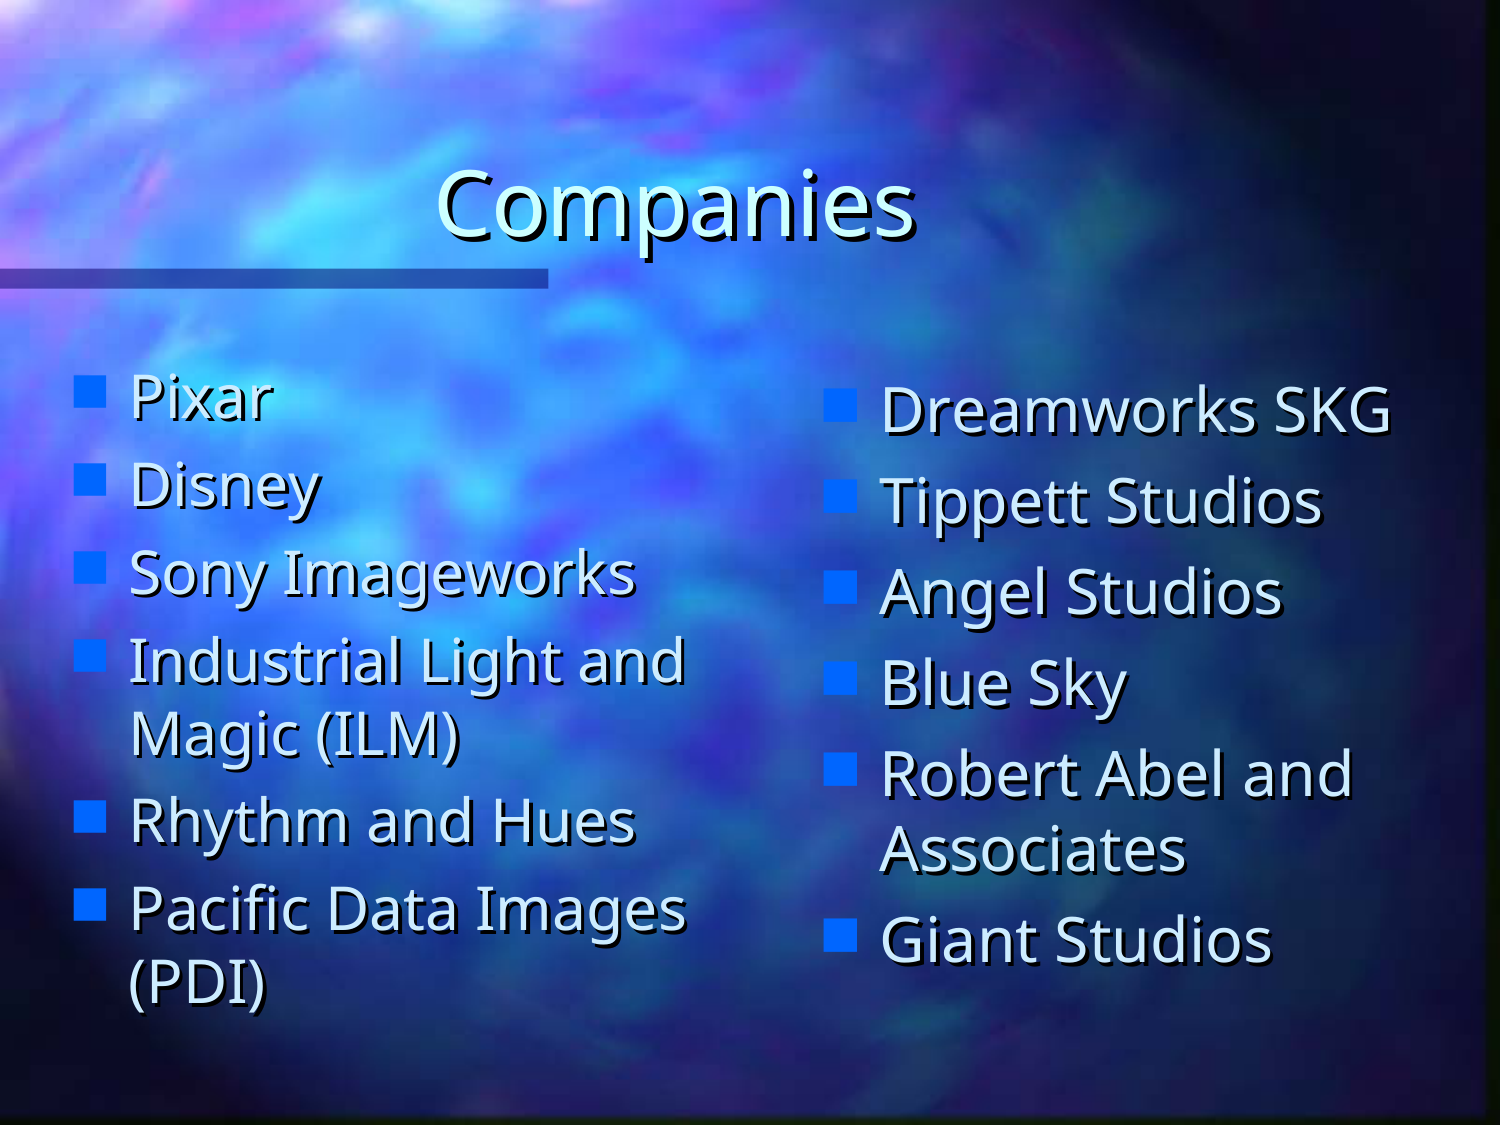

# Companies
Pixar
Disney
Sony Imageworks
Industrial Light and
Magic (ILM)
Rhythm and Hues
Pacific Data Images
(PDI)
Dreamworks SKG
Tippett Studios
Angel Studios
Blue Sky
Robert Abel and Associates
Giant Studios